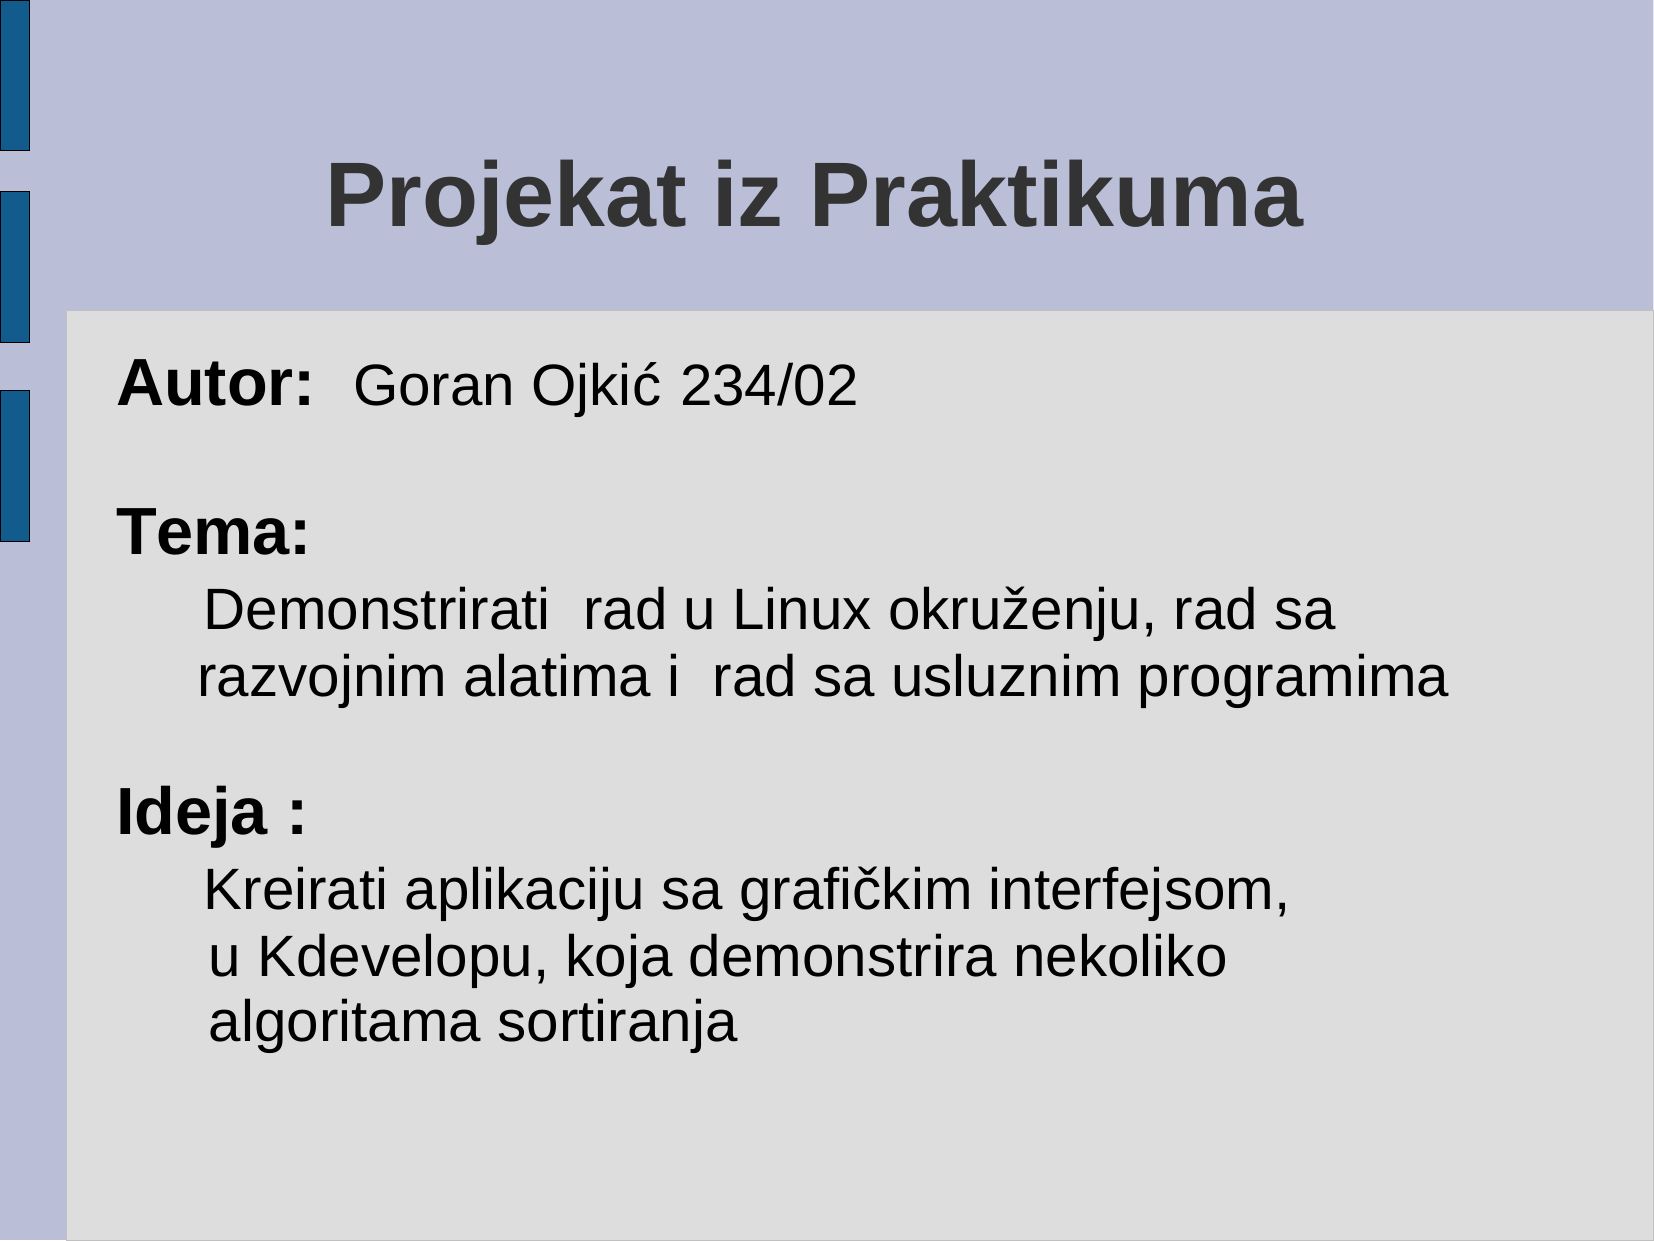

# Projekat iz Praktikuma
Autor: Goran Ojkić 234/02
Tema:
 Demonstrirati rad u Linux okruženju, rad sa
 razvojnim alatima i rad sa usluznim programima
Ideja :
 Kreirati aplikaciju sa grafičkim interfejsom,
 u Kdevelopu, koja demonstrira nekoliko
 algoritama sortiranja